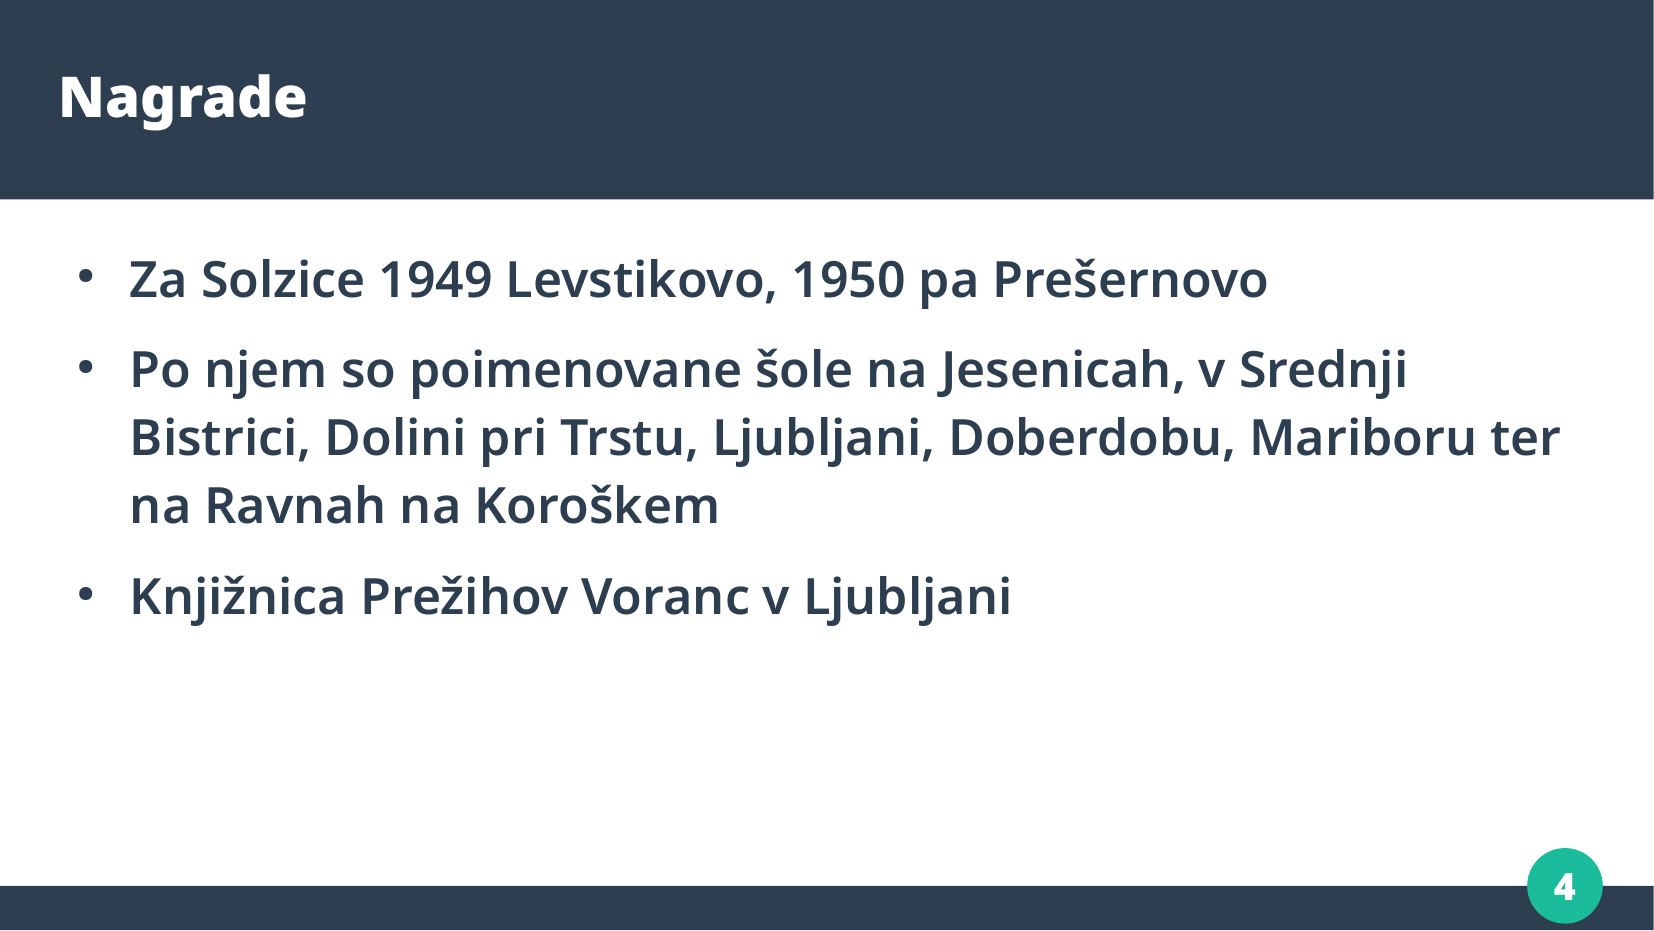

# Nagrade
Za Solzice 1949 Levstikovo, 1950 pa Prešernovo
Po njem so poimenovane šole na Jesenicah, v Srednji Bistrici, Dolini pri Trstu, Ljubljani, Doberdobu, Mariboru ter na Ravnah na Koroškem
Knjižnica Prežihov Voranc v Ljubljani